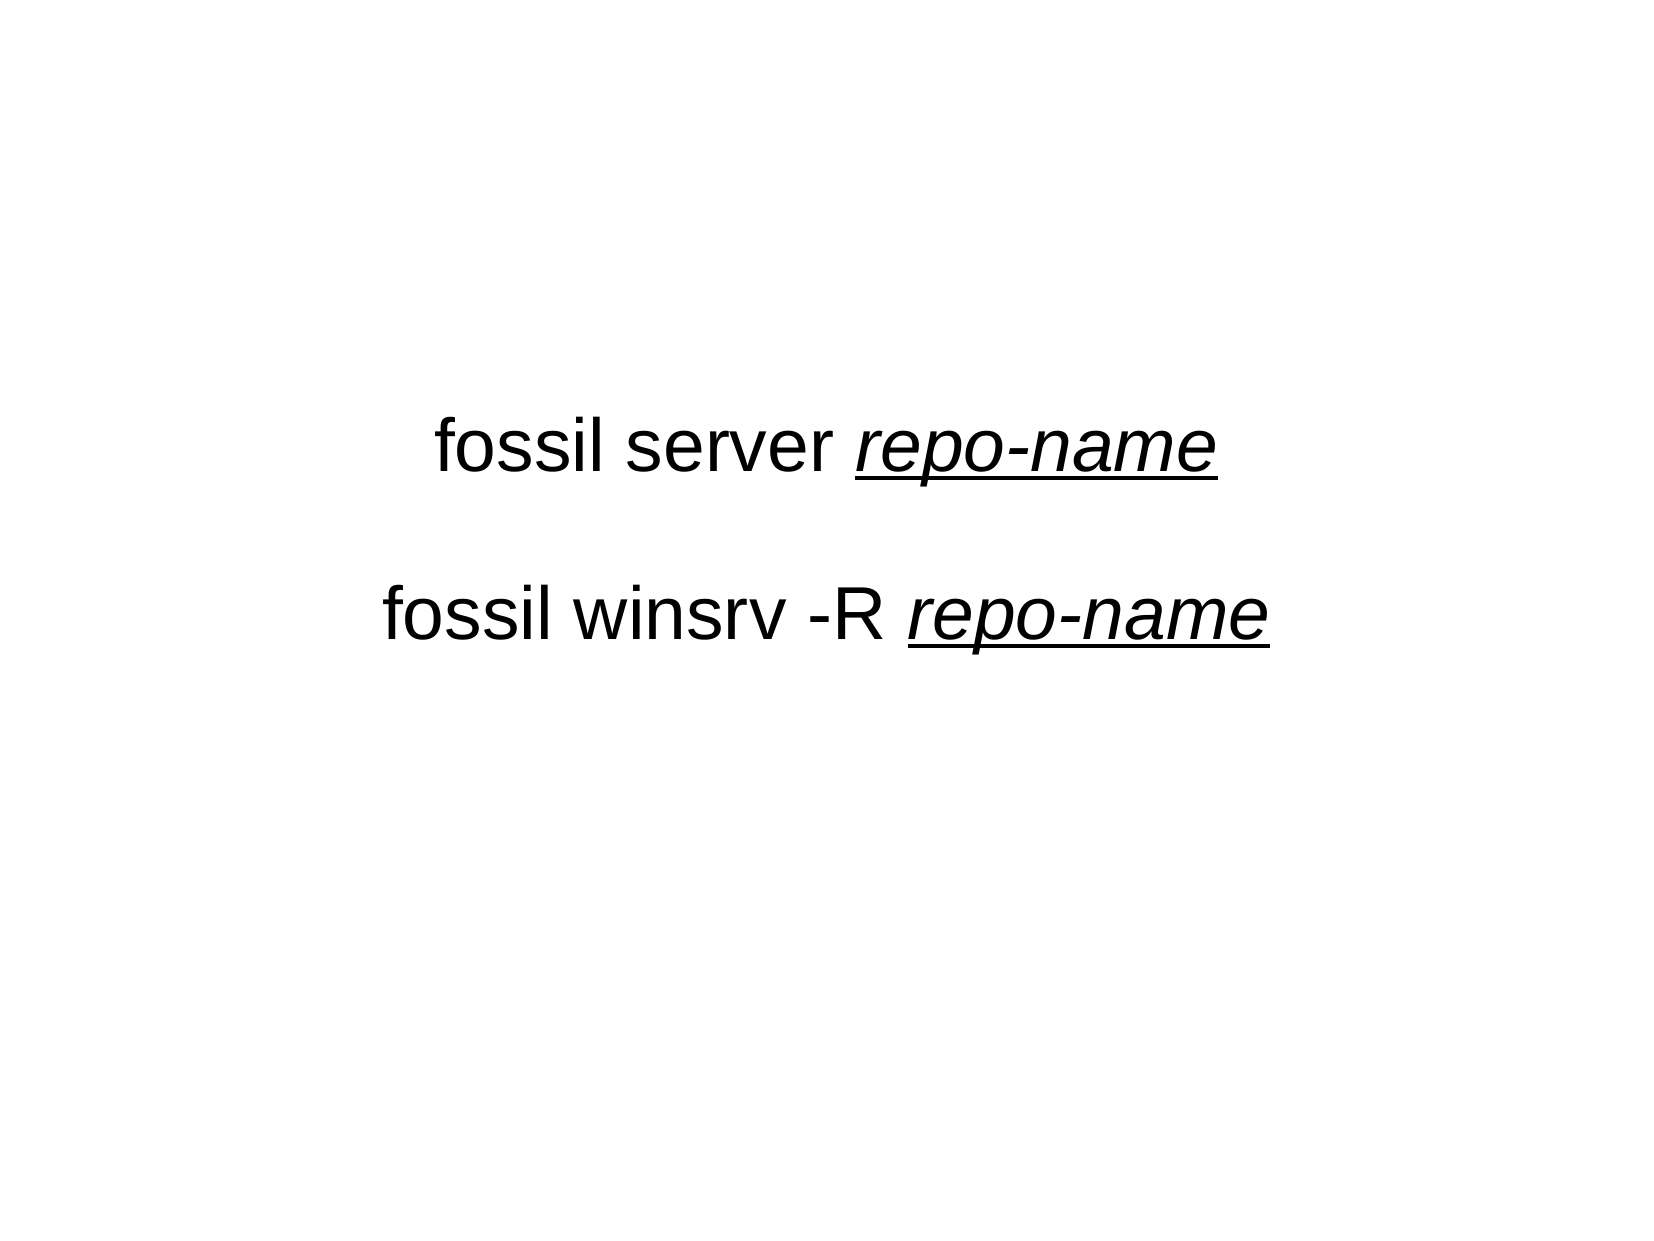

# fossil server repo-name
fossil winsrv -R repo-name